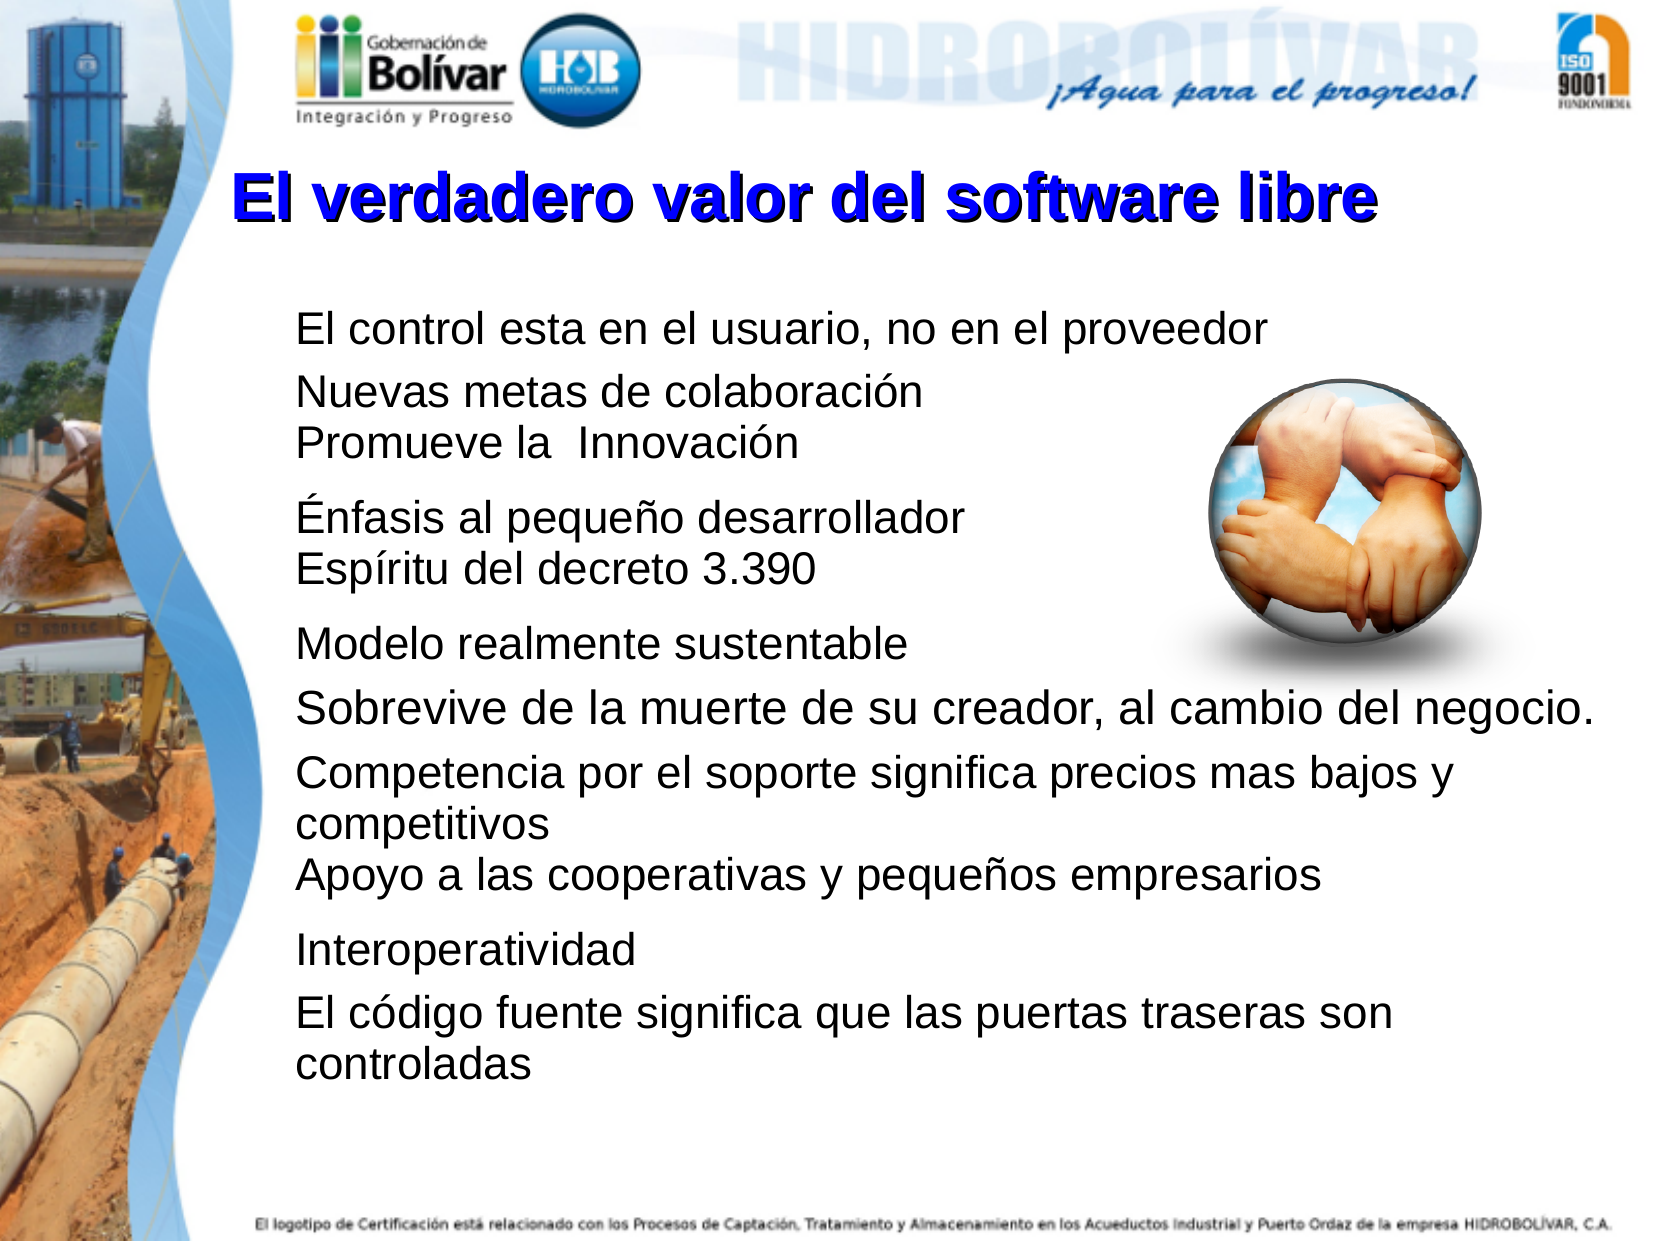

# El verdadero valor del software libre
El control esta en el usuario, no en el proveedor
Nuevas metas de colaboración
Promueve la Innovación
Énfasis al pequeño desarrollador
Espíritu del decreto 3.390
Modelo realmente sustentable
Sobrevive de la muerte de su creador, al cambio del negocio.
Competencia por el soporte significa precios mas bajos y competitivos
Apoyo a las cooperativas y pequeños empresarios
Interoperatividad
El código fuente significa que las puertas traseras son controladas